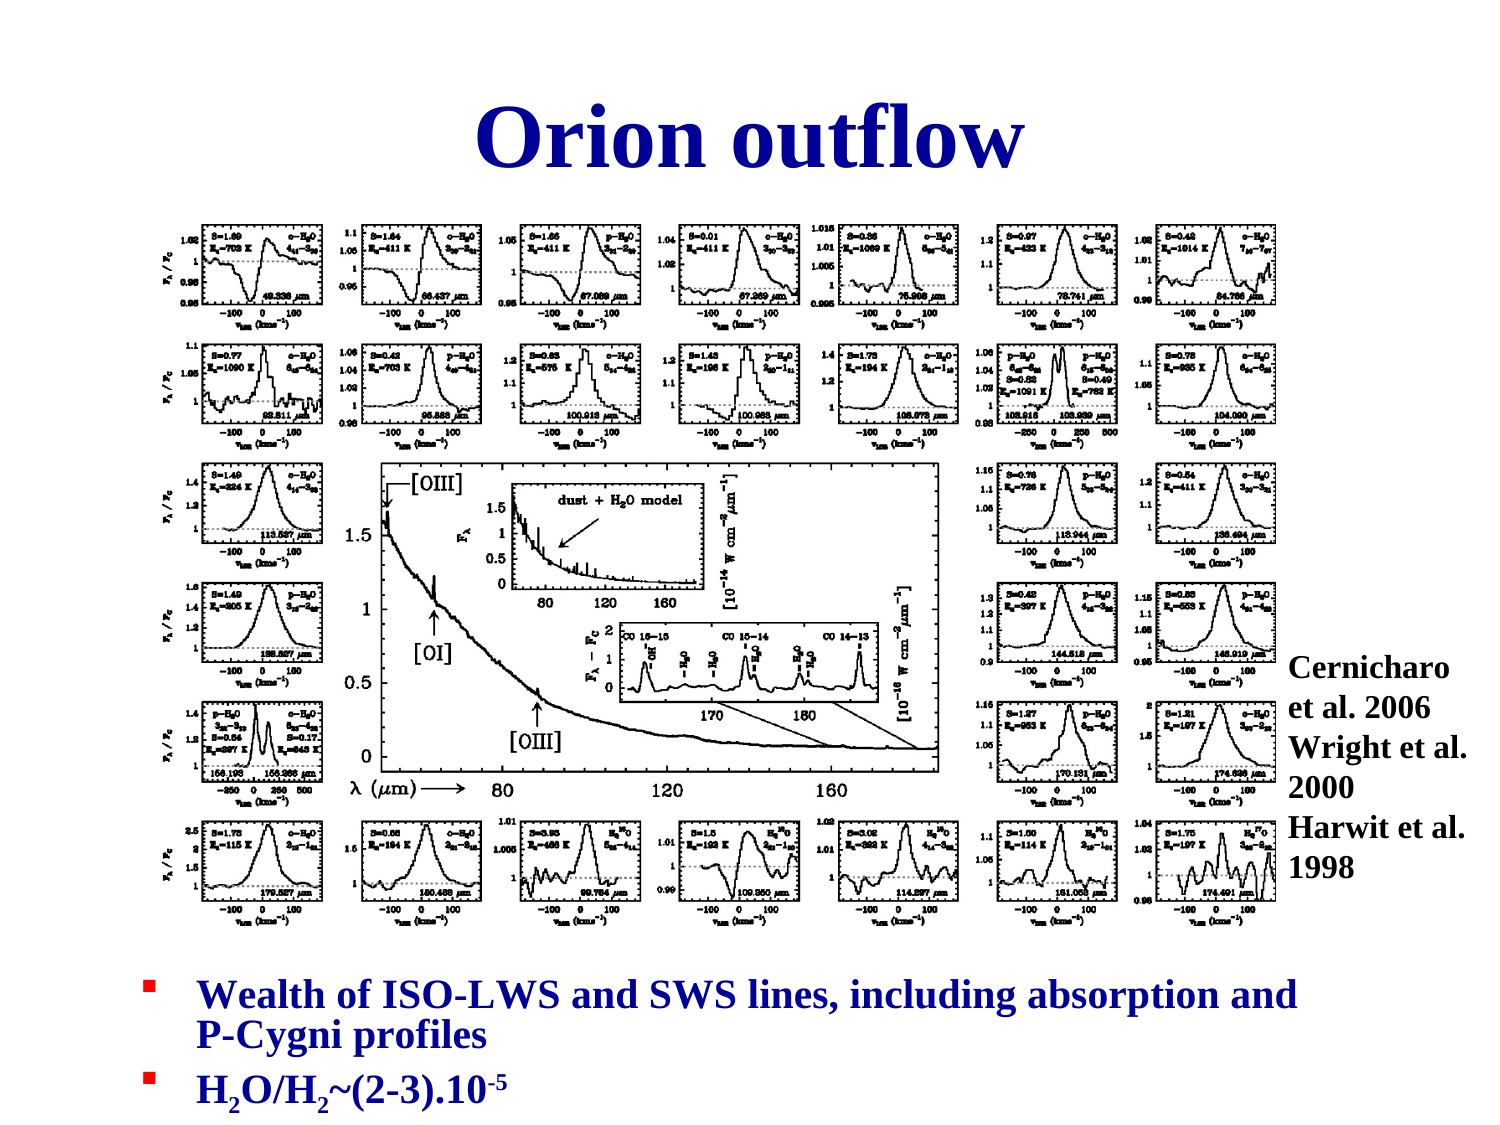

# Orion outflow
Cernicharo
et al. 2006
Wright et al.
2000
Harwit et al.
1998
Wealth of ISO-LWS and SWS lines, including absorption and P-Cygni profiles
H2O/H2~(2-3).10-5